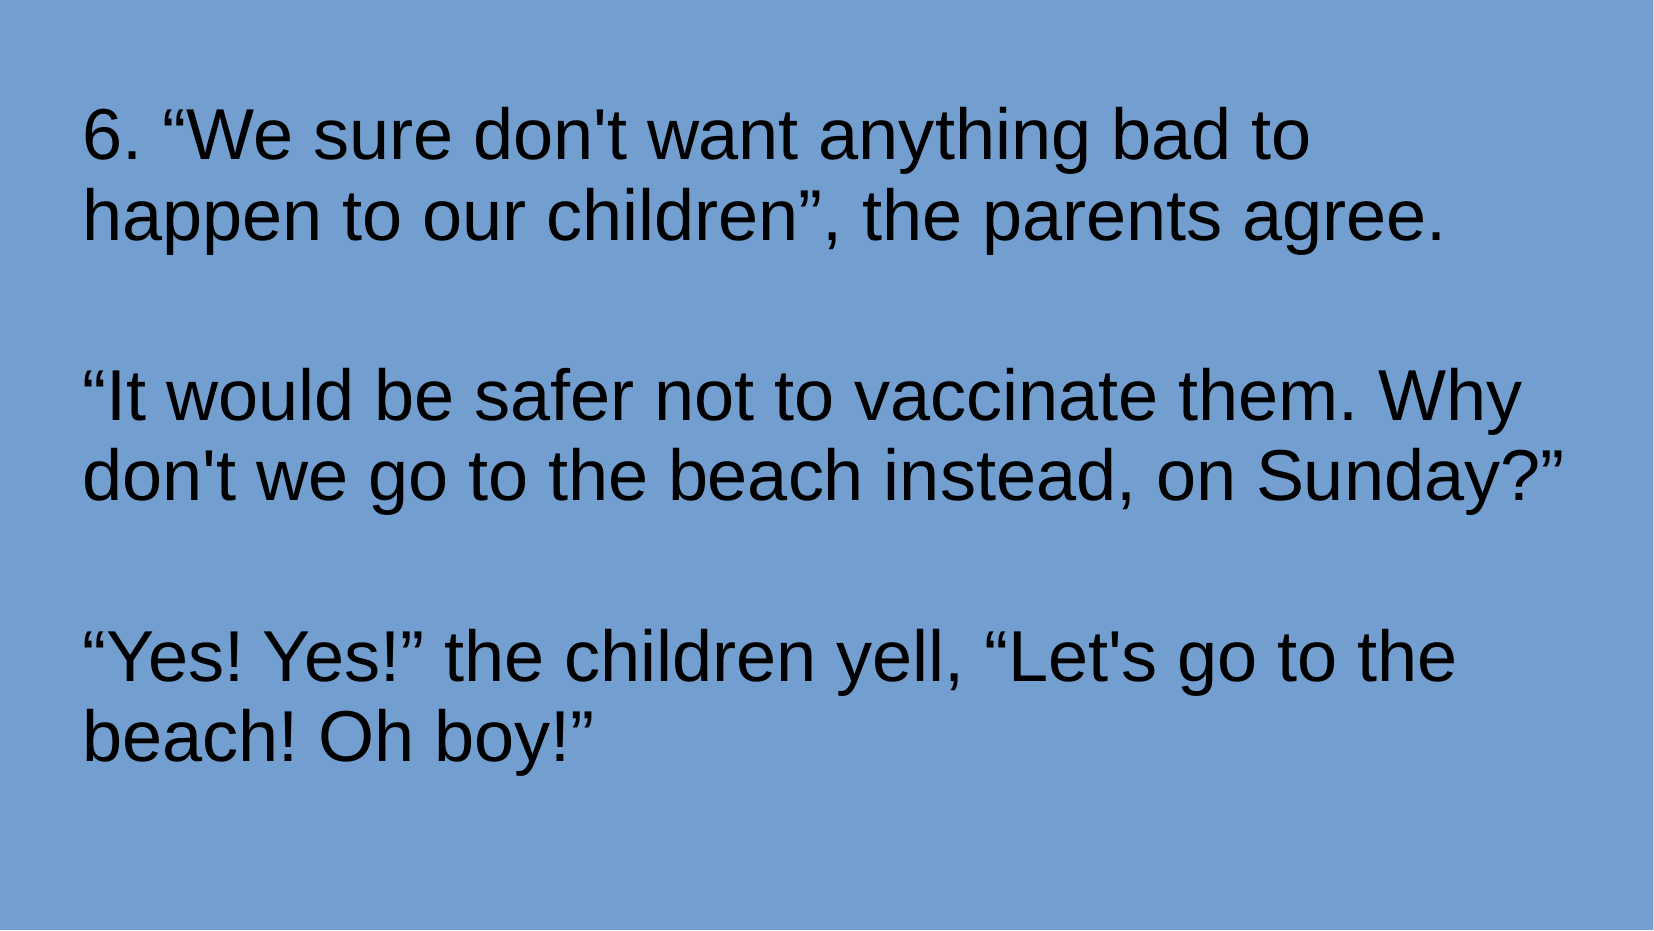

# 6. “We sure don't want anything bad to happen to our children”, the parents agree.
“It would be safer not to vaccinate them. Why don't we go to the beach instead, on Sunday?”
“Yes! Yes!” the children yell, “Let's go to the beach! Oh boy!”